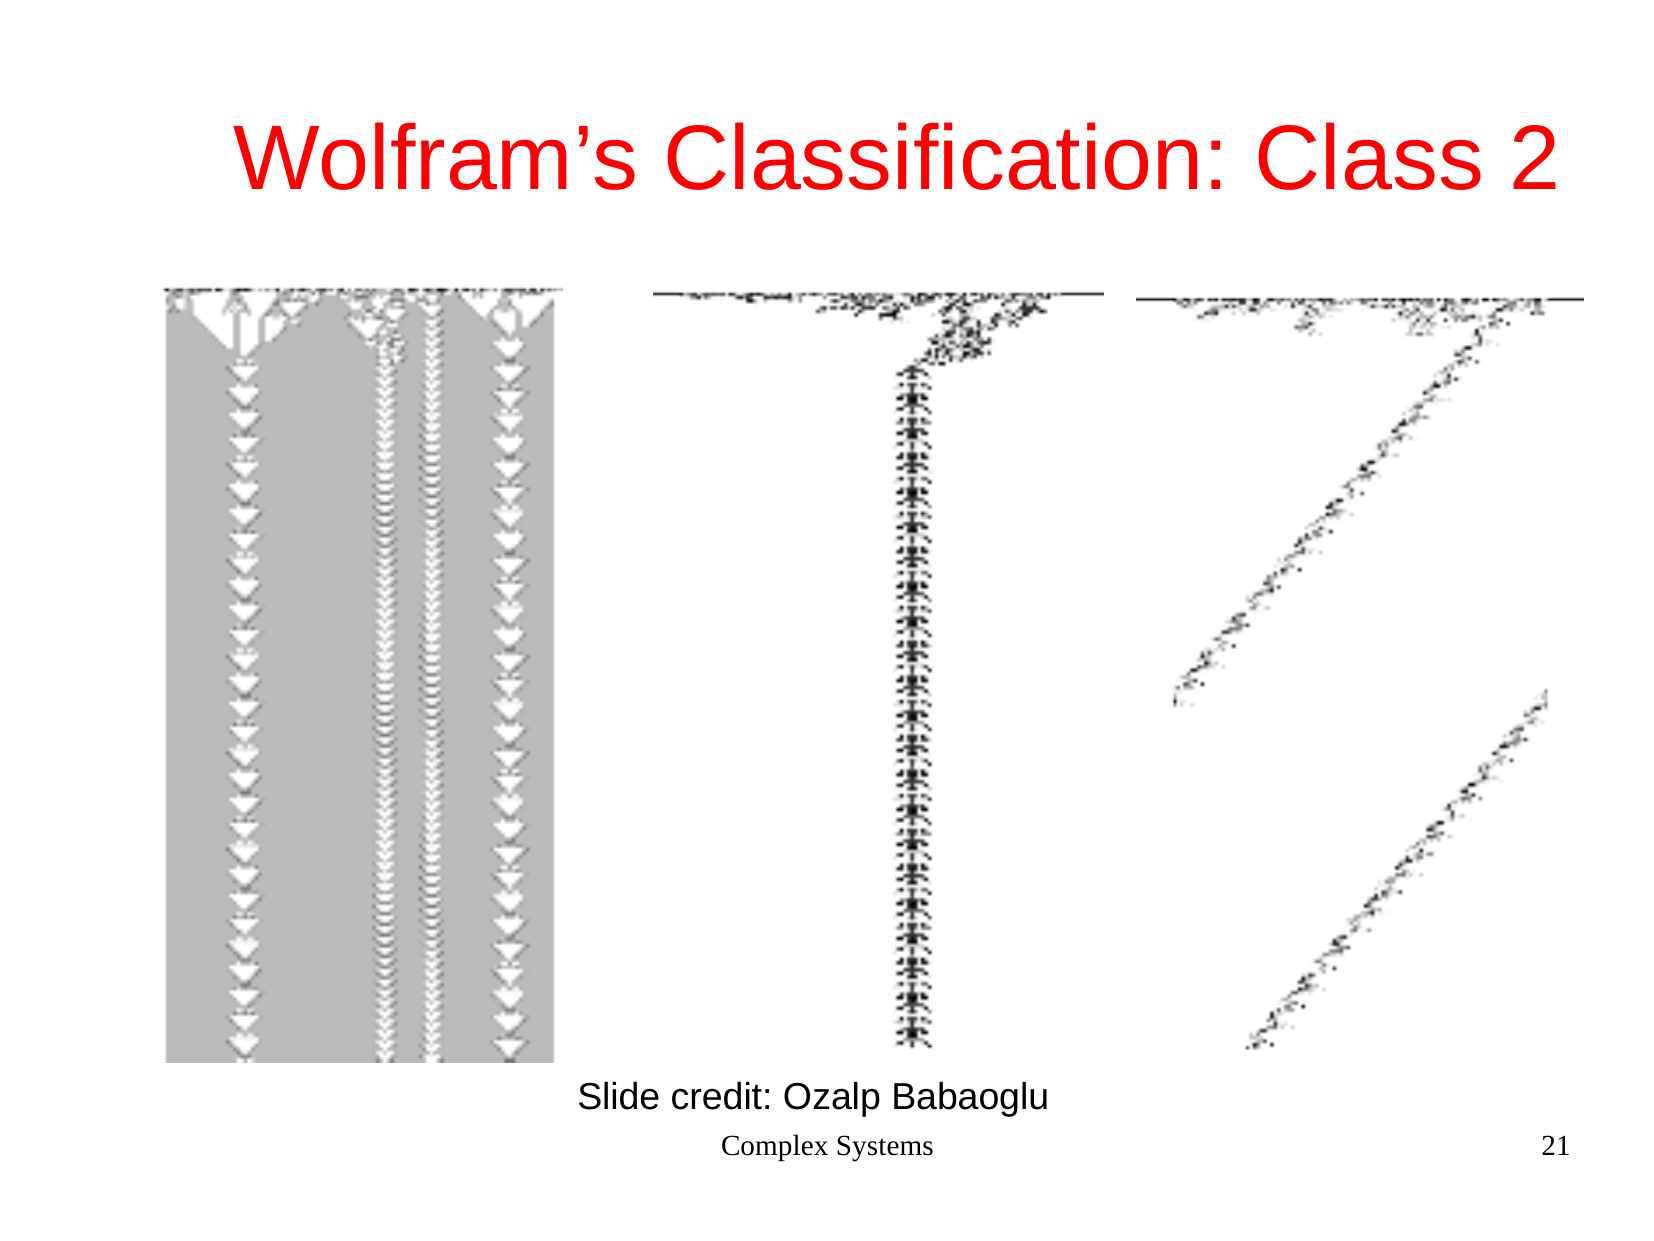

# Wolfram’s Classification: Class 2
Slide credit: Ozalp Babaoglu
Complex Systems
21